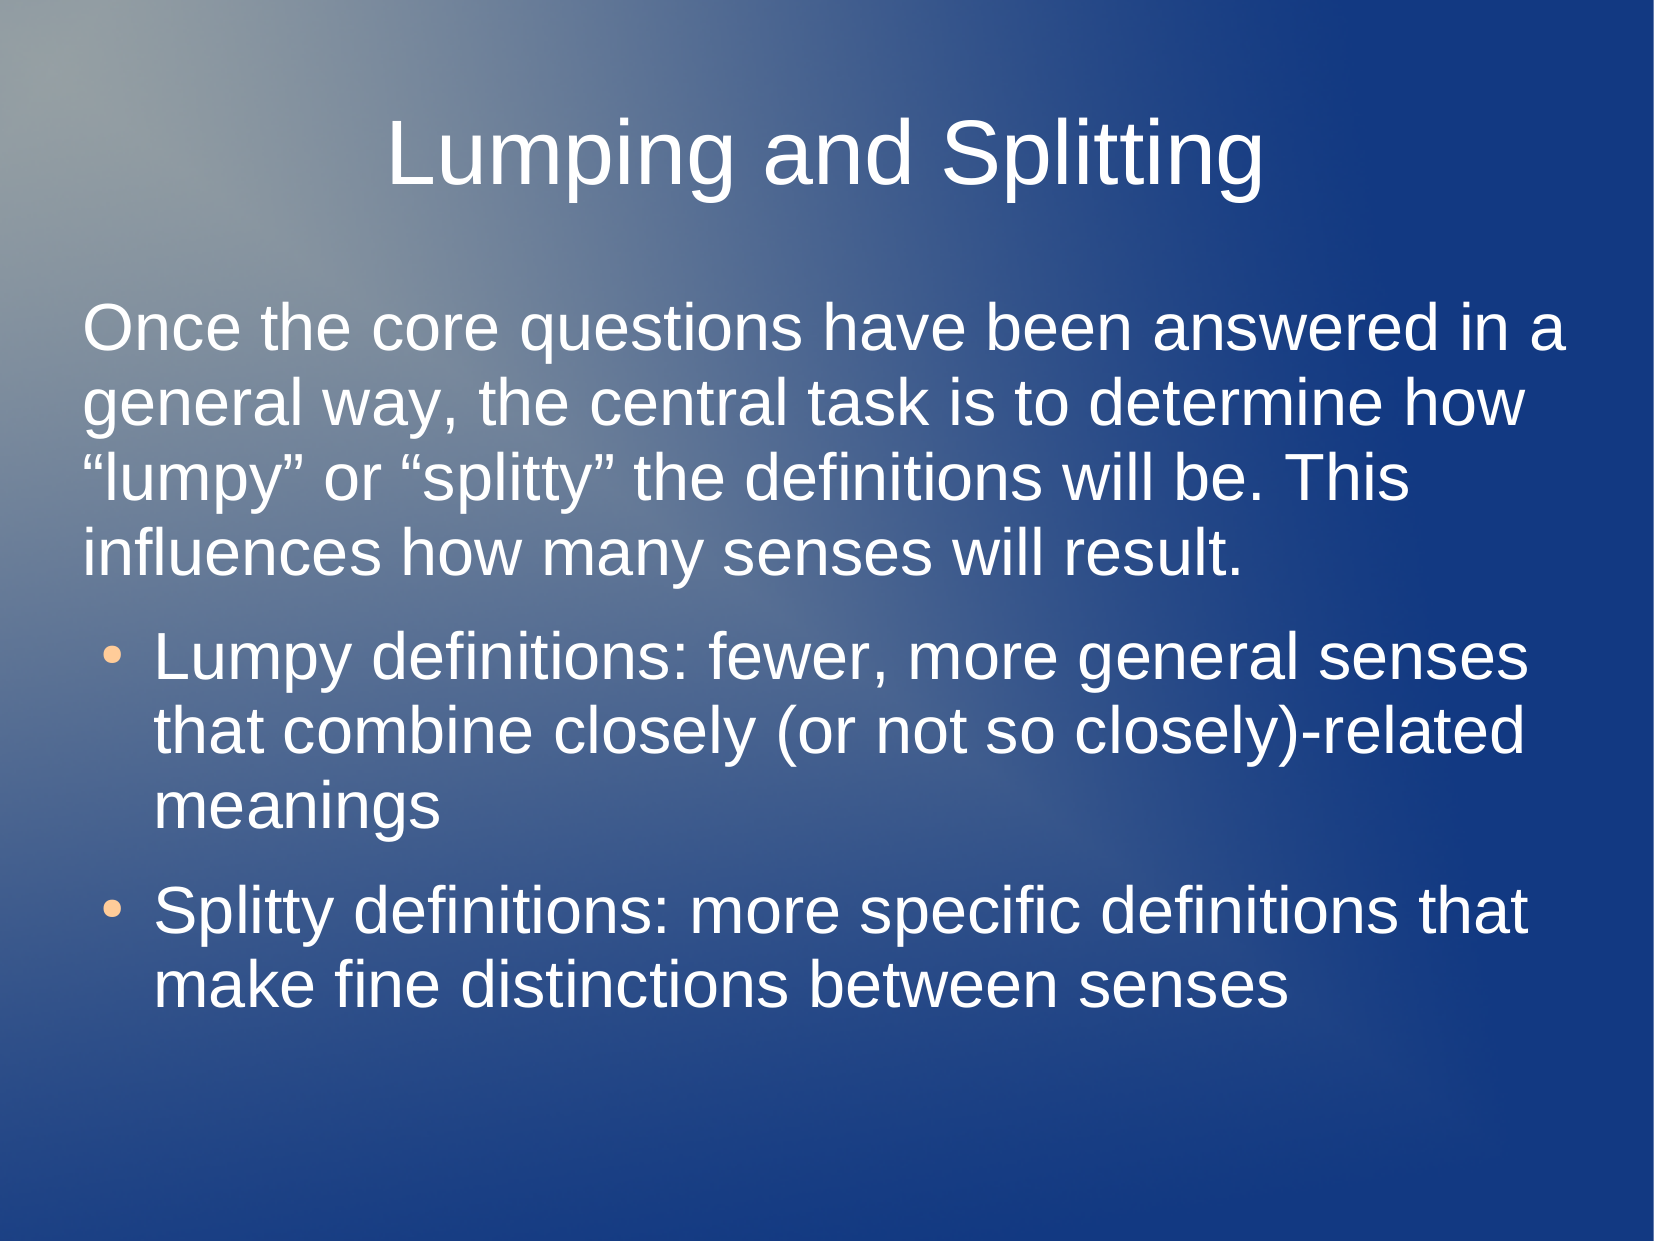

# Lumping and Splitting
Once the core questions have been answered in a general way, the central task is to determine how “lumpy” or “splitty” the definitions will be. This influences how many senses will result.
Lumpy definitions: fewer, more general senses that combine closely (or not so closely)-related meanings
Splitty definitions: more specific definitions that make fine distinctions between senses